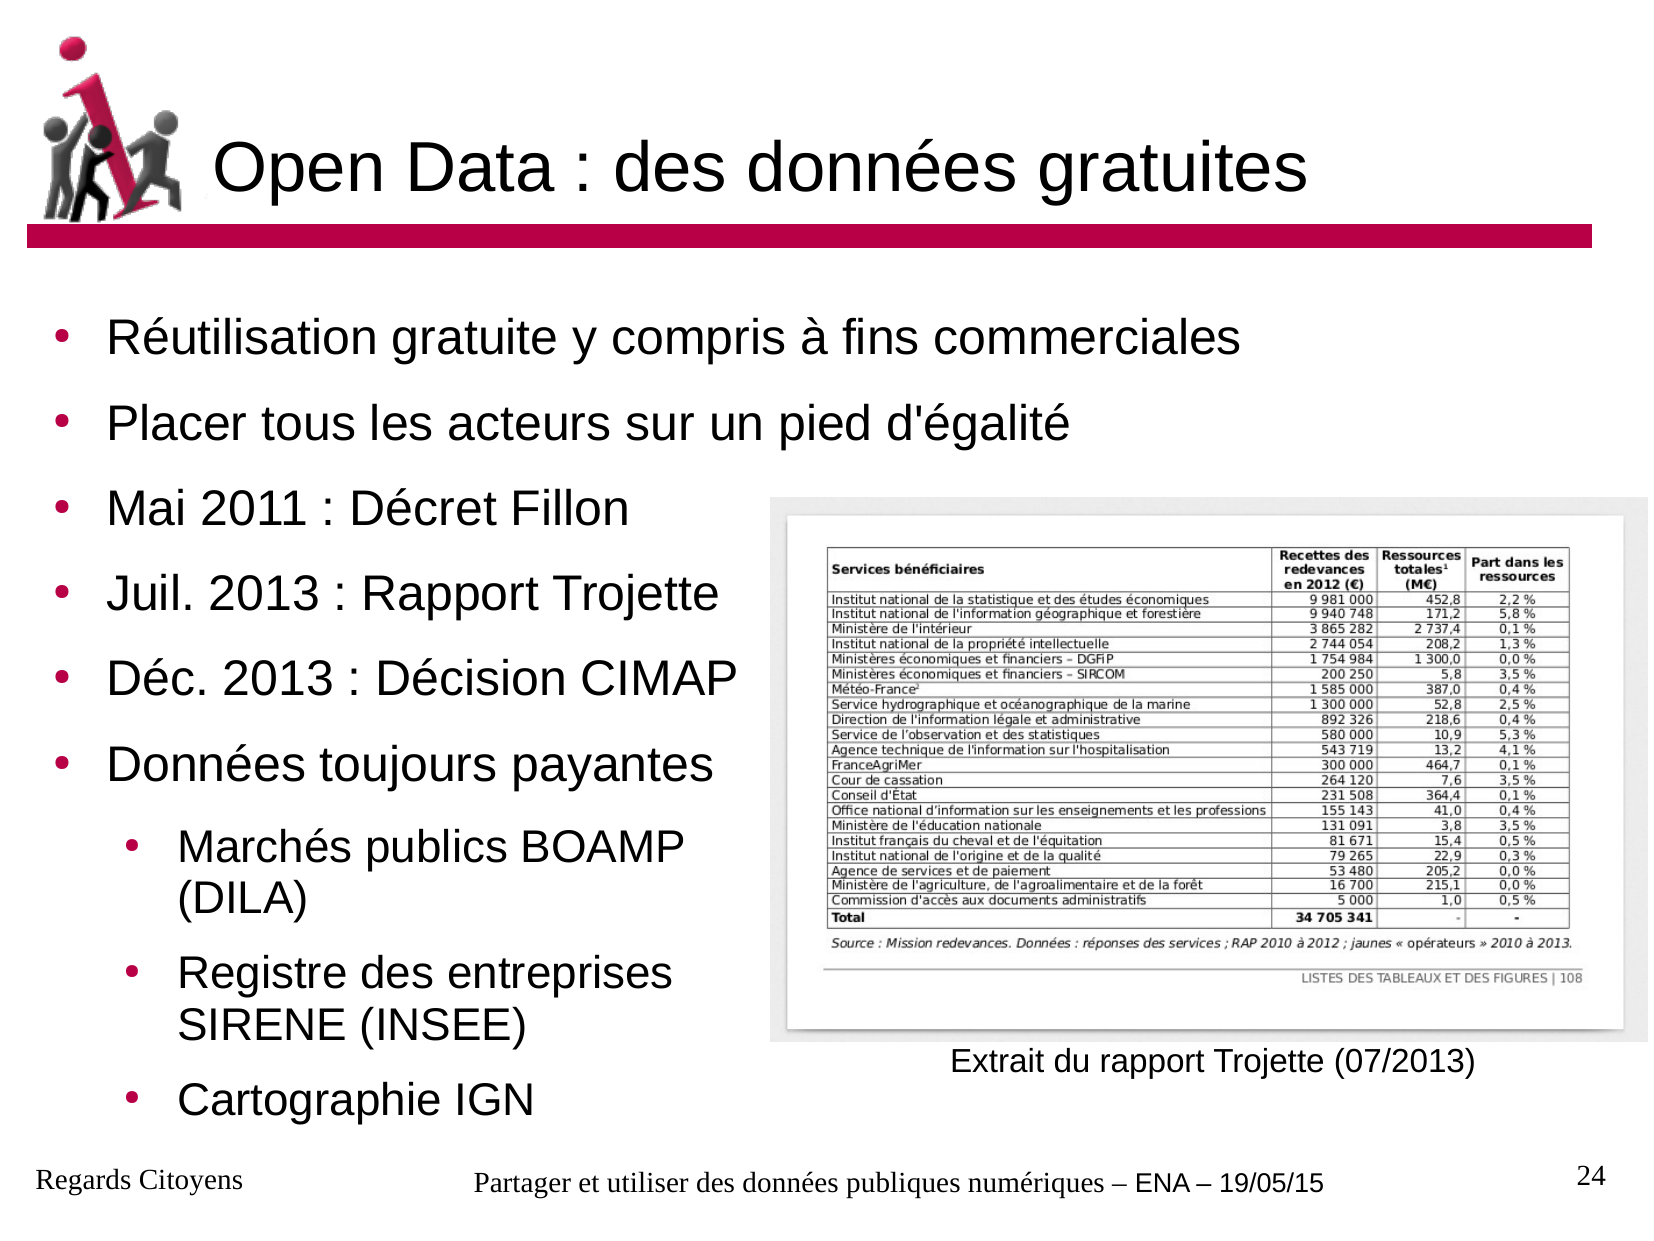

# Open Data : des données gratuites
Réutilisation gratuite y compris à fins commerciales
Placer tous les acteurs sur un pied d'égalité
Mai 2011 : Décret Fillon
Juil. 2013 : Rapport Trojette
Déc. 2013 : Décision CIMAP
Données toujours payantes
Marchés publics BOAMP
(DILA)
Registre des entreprises
SIRENE (INSEE)
Cartographie IGN
Extrait du rapport Trojette (07/2013)
24